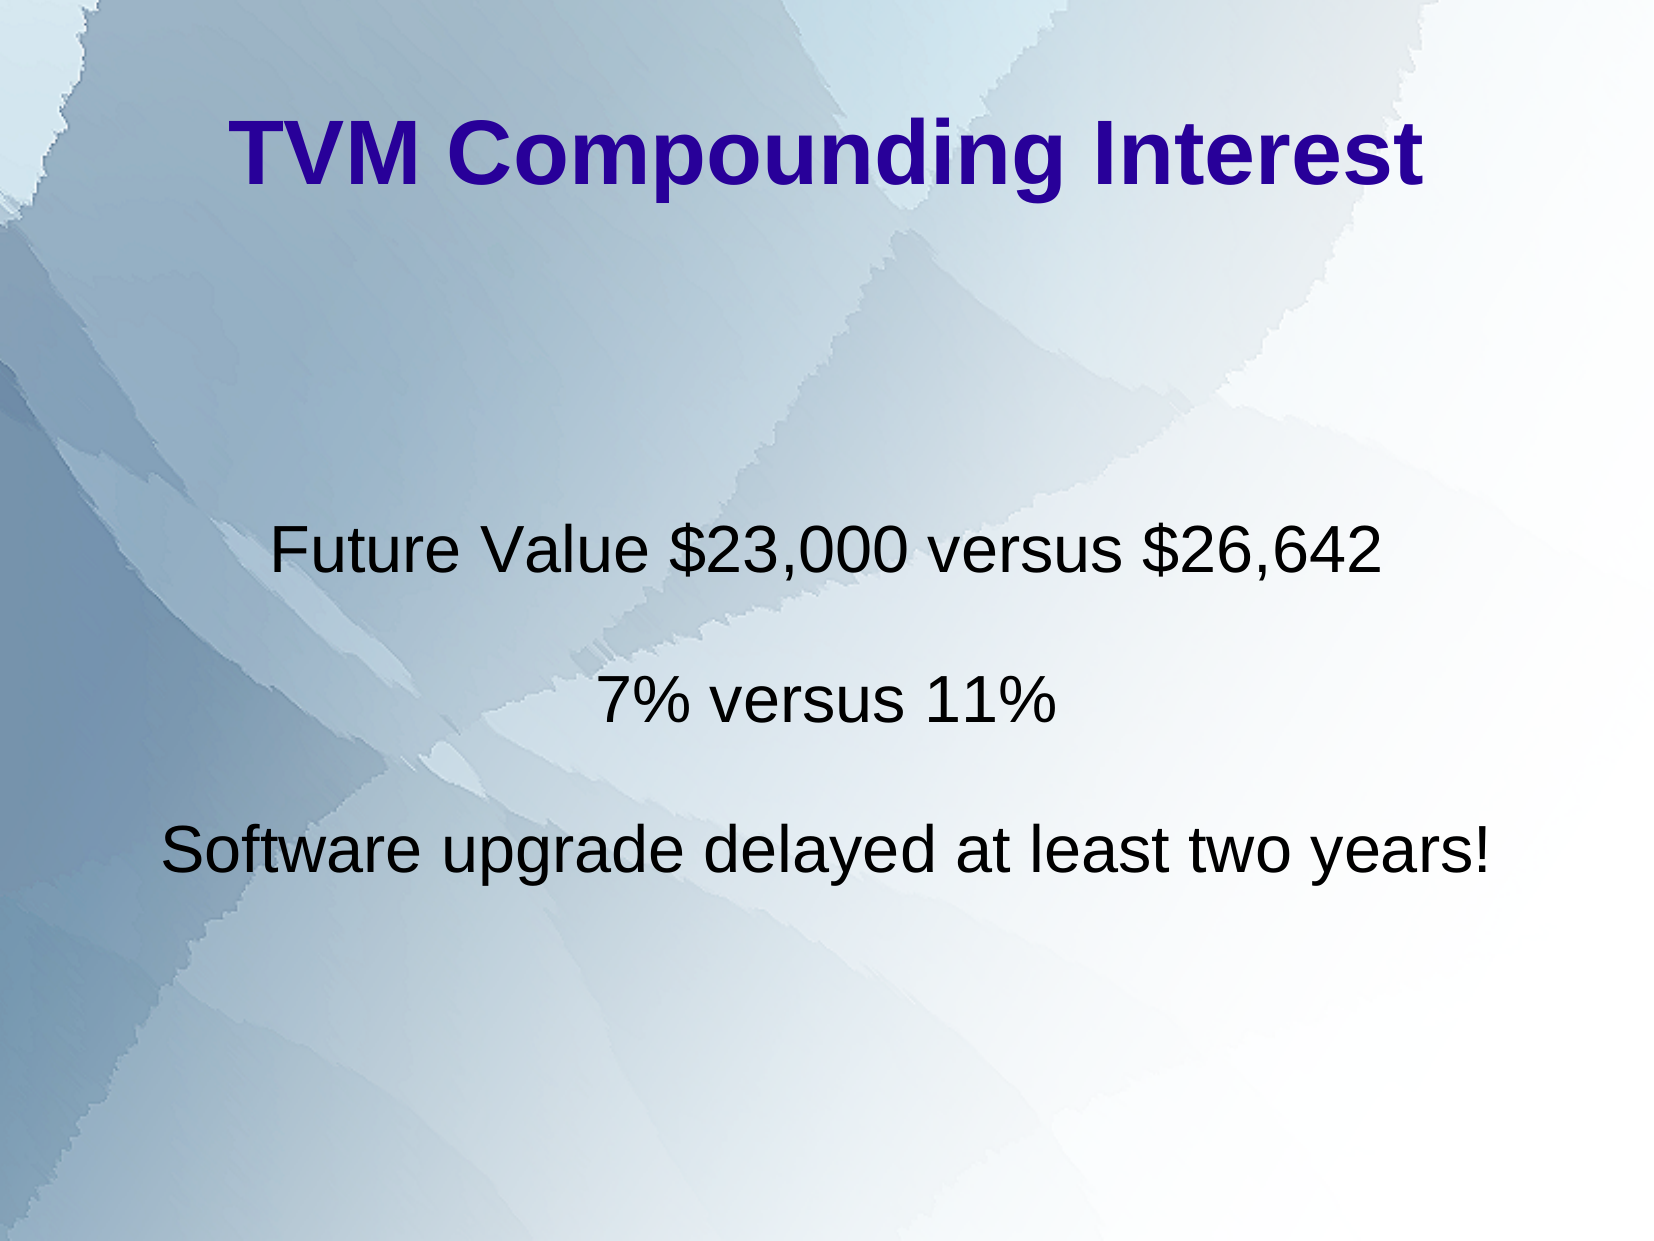

# TVM Compounding Interest
Future Value $23,000 versus $26,642
7% versus 11%
Software upgrade delayed at least two years!